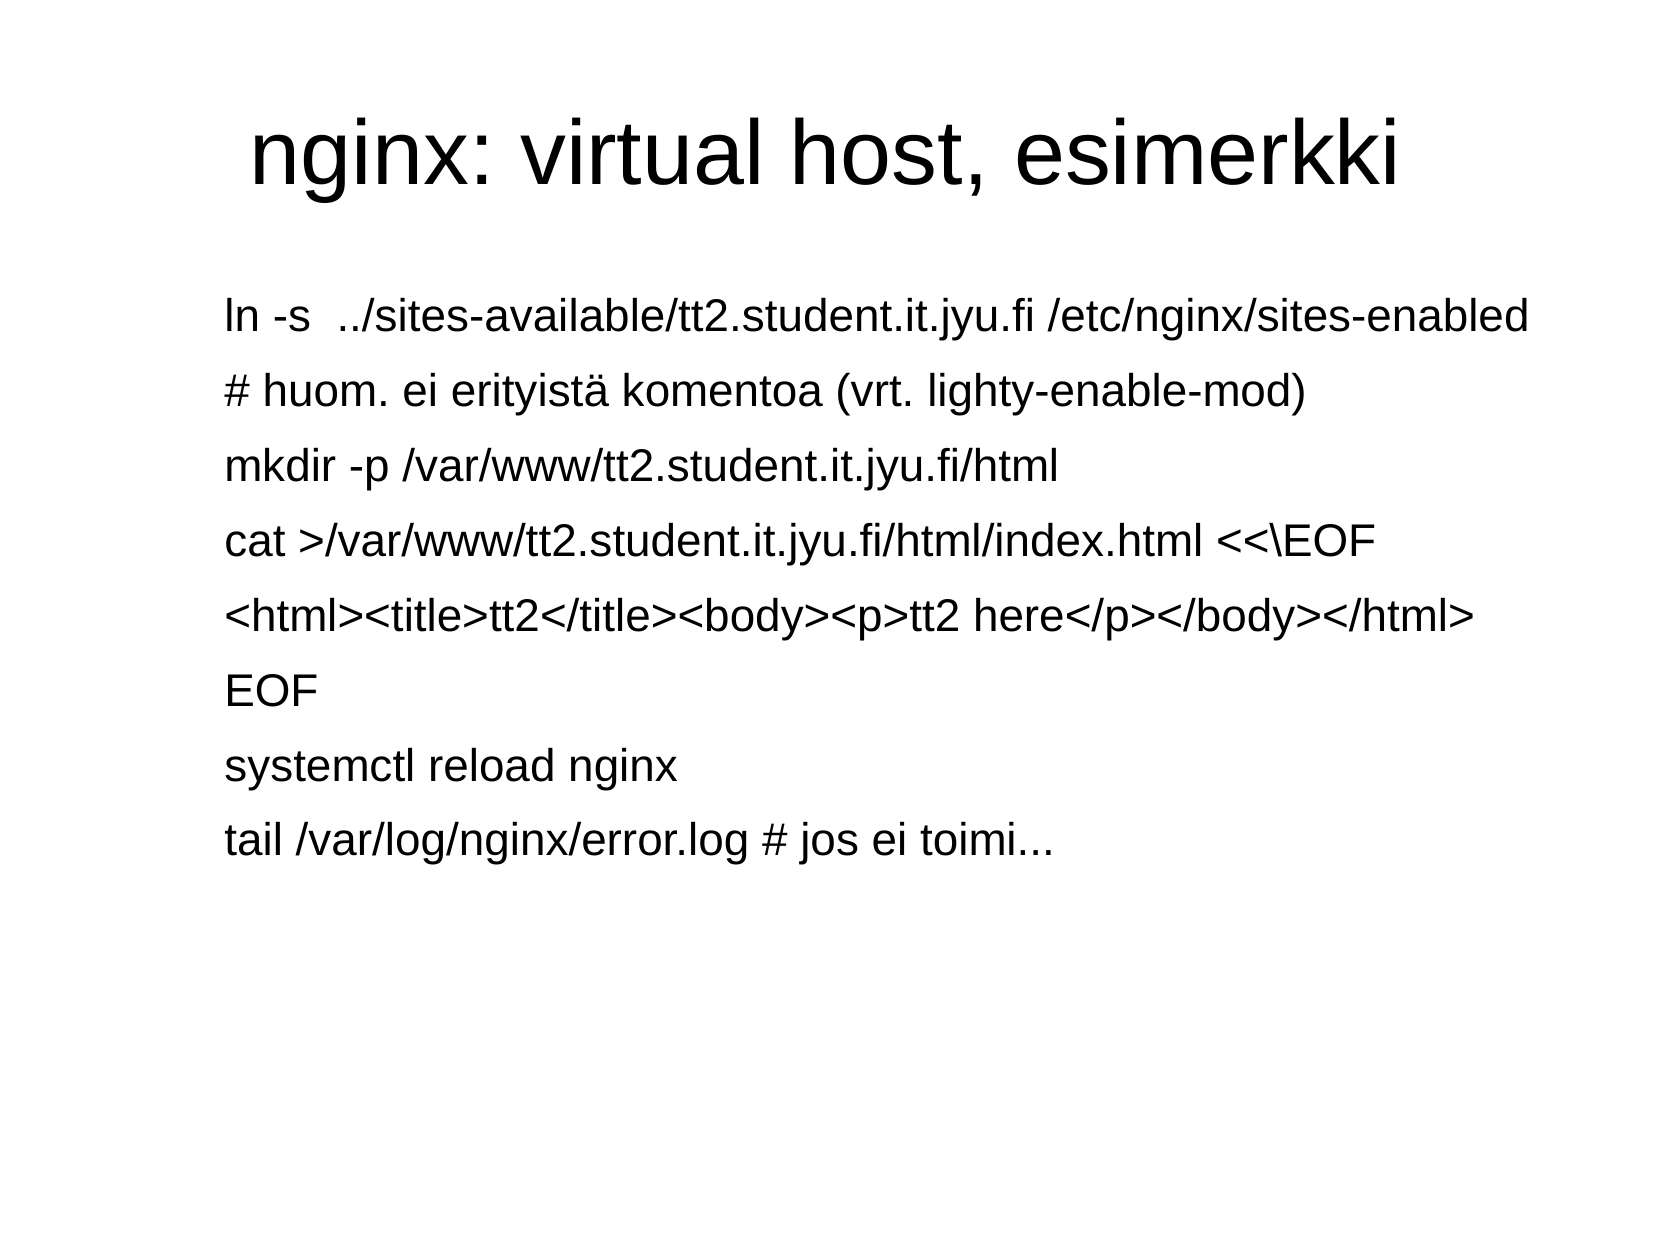

# nginx: virtual host, esimerkki
ln -s ../sites-available/tt2.student.it.jyu.fi /etc/nginx/sites-enabled
# huom. ei erityistä komentoa (vrt. lighty-enable-mod)
mkdir -p /var/www/tt2.student.it.jyu.fi/html
cat >/var/www/tt2.student.it.jyu.fi/html/index.html <<\EOF
<html><title>tt2</title><body><p>tt2 here</p></body></html>
EOF
systemctl reload nginx
tail /var/log/nginx/error.log # jos ei toimi...